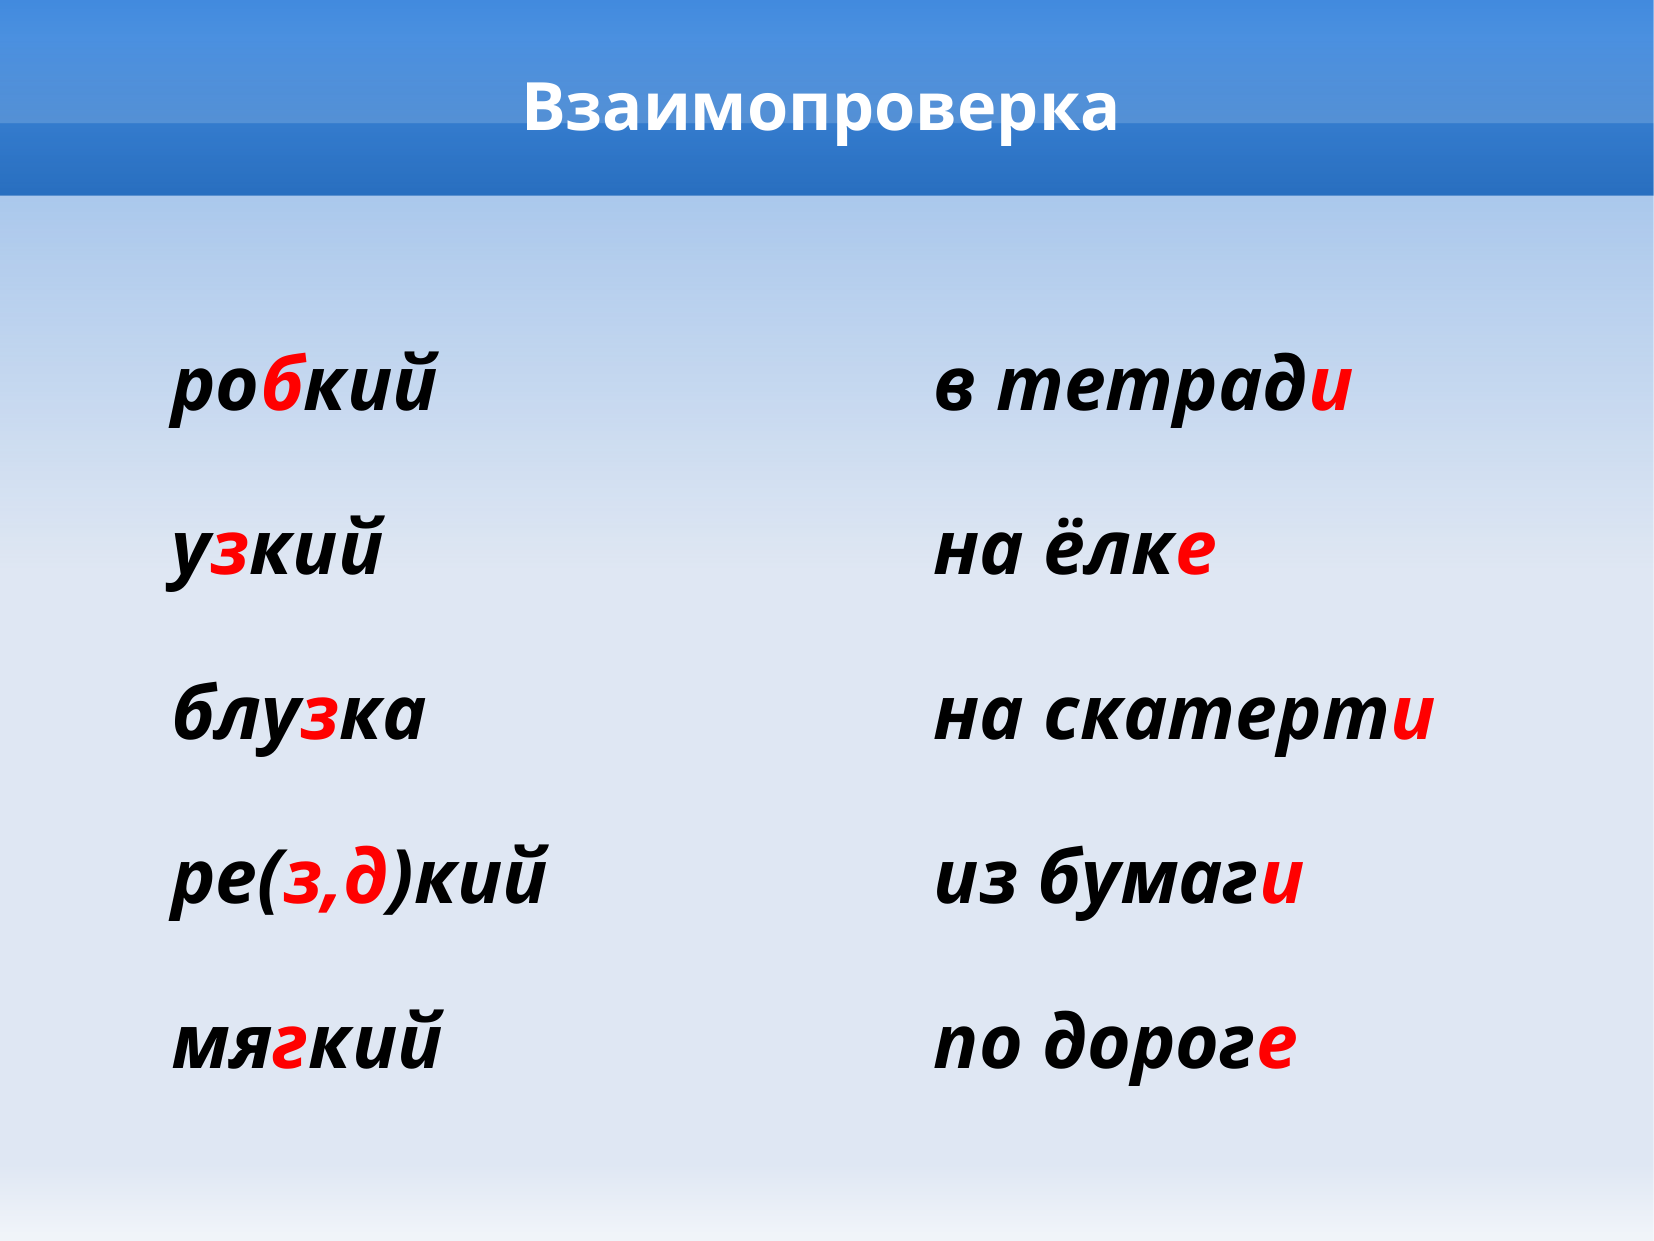

# Взаимопроверка
робкий
узкий
блузка
ре(з,д)кий
мягкий
в тетради
на ёлке
на скатерти
из бумаги
по дороге